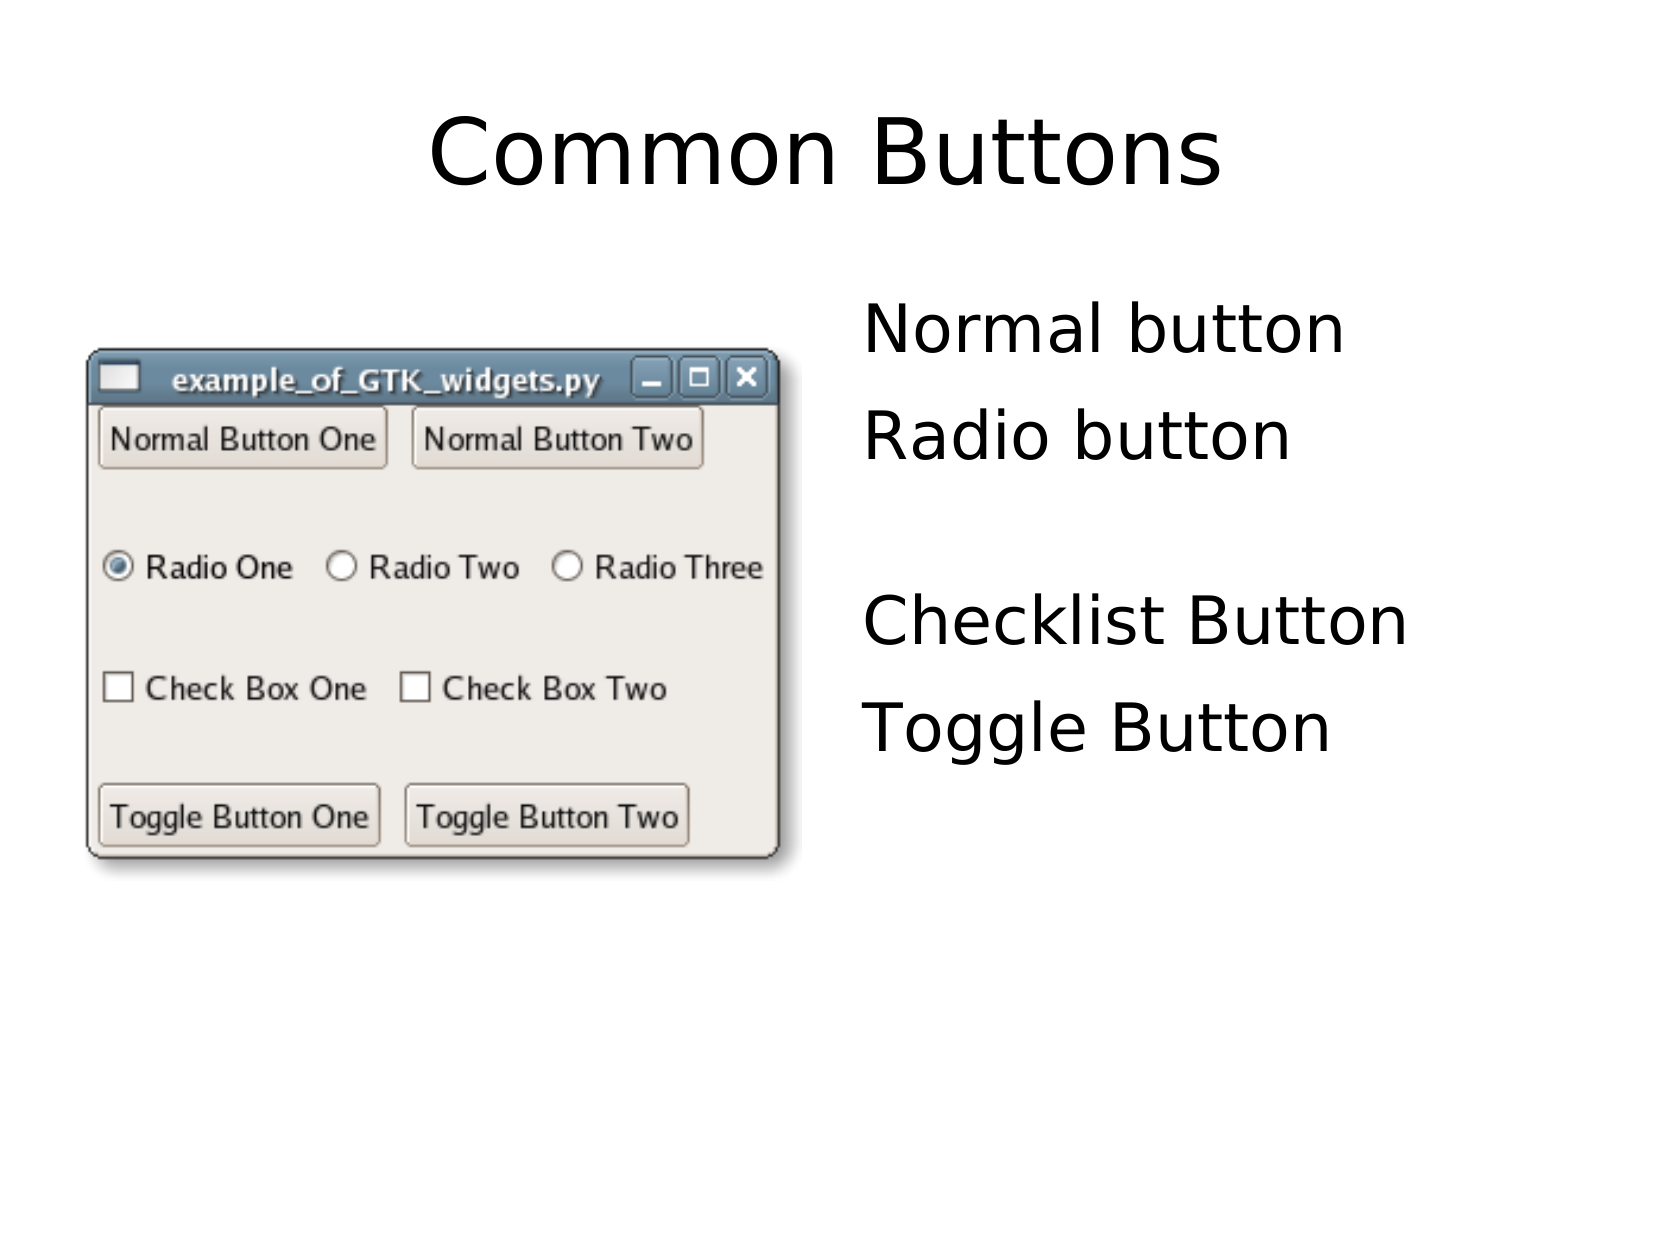

# Common Buttons
Normal button
Radio button
Checklist Button
Toggle Button